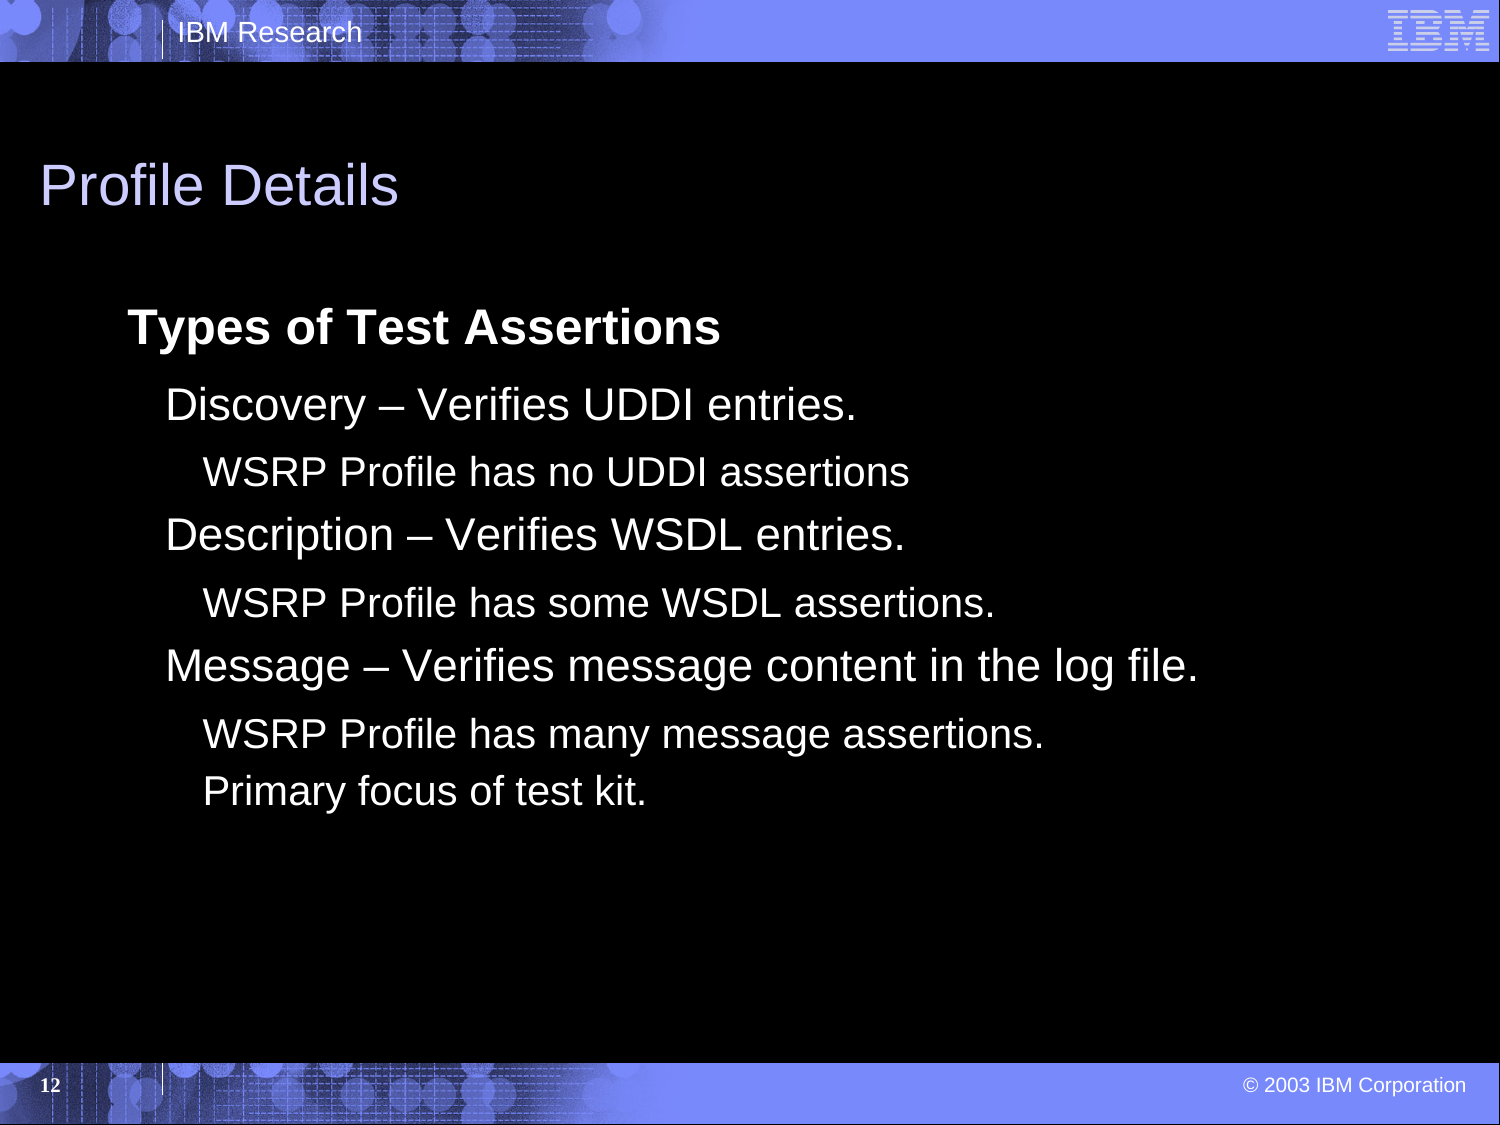

# Profile Details
Types of Test Assertions
Discovery – Verifies UDDI entries.
WSRP Profile has no UDDI assertions
Description – Verifies WSDL entries.
WSRP Profile has some WSDL assertions.
Message – Verifies message content in the log file.
WSRP Profile has many message assertions.
Primary focus of test kit.
12